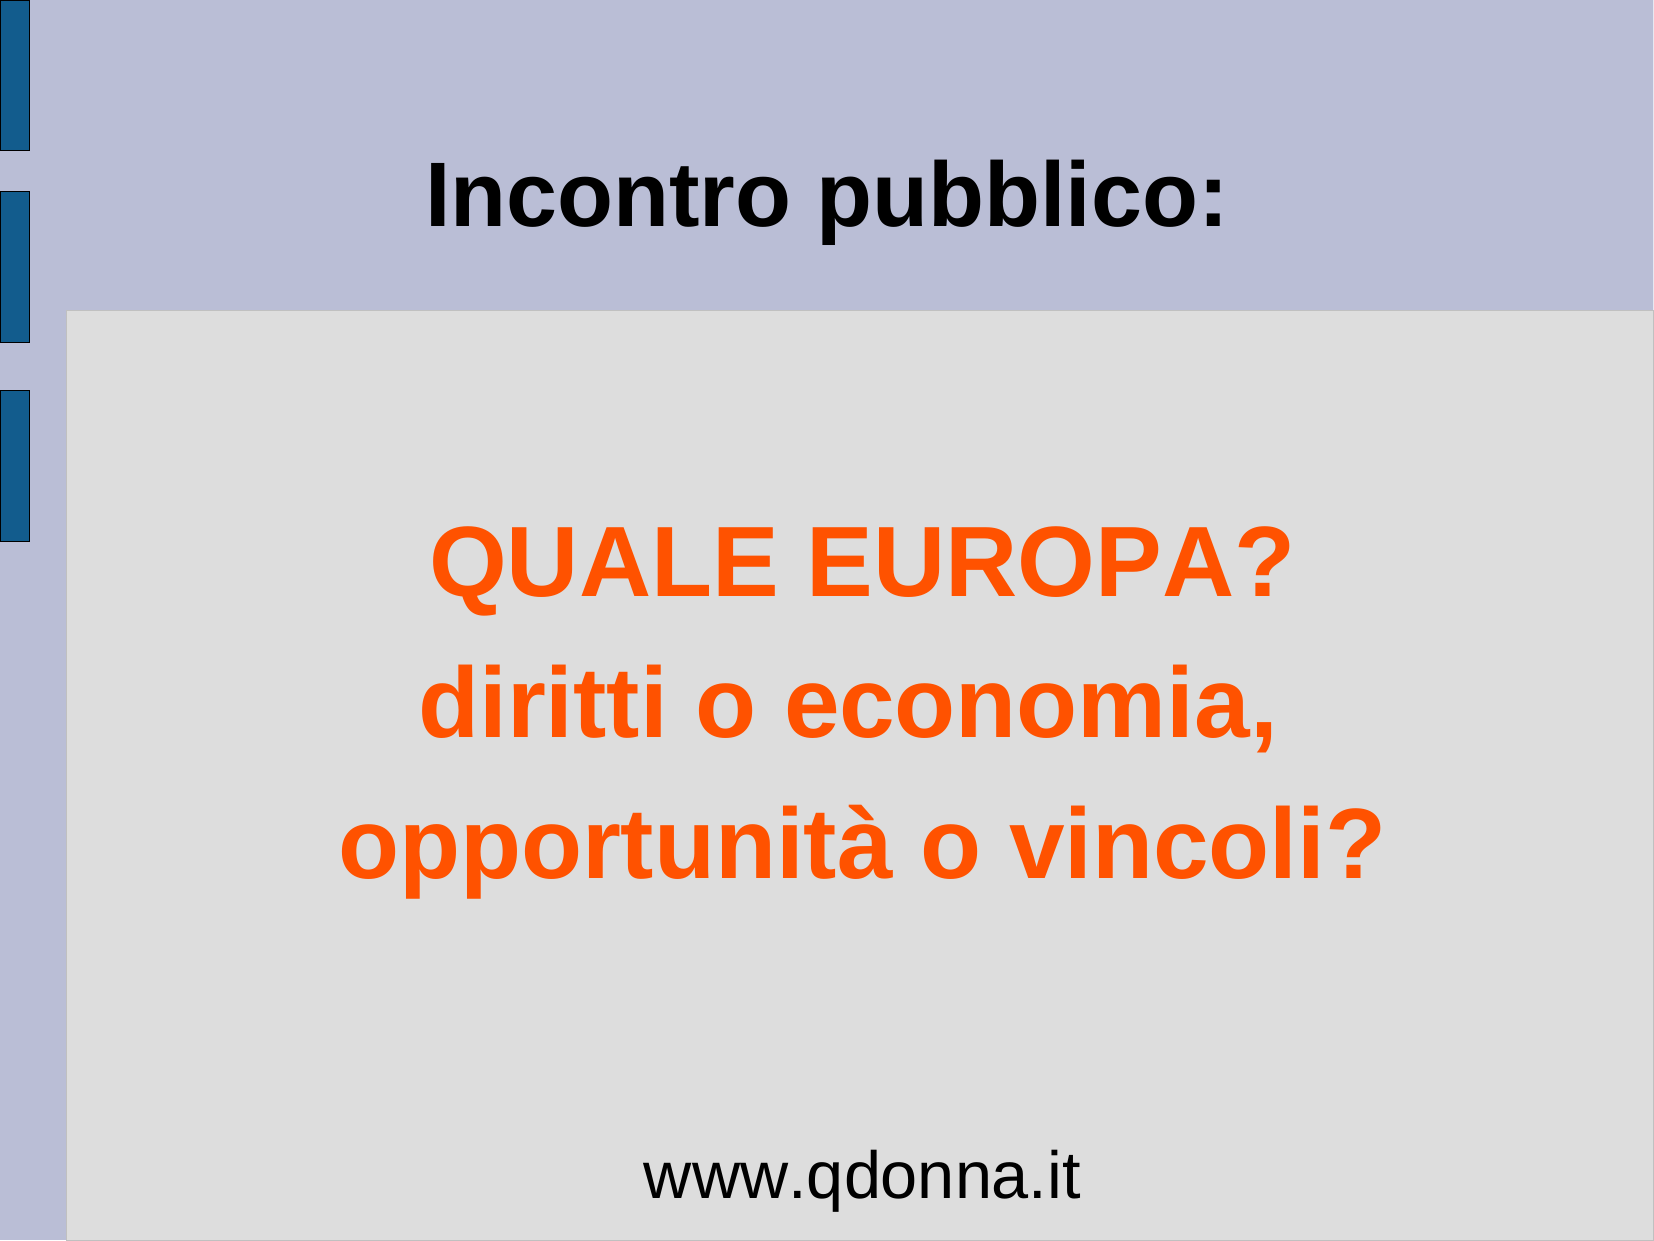

# Incontro pubblico:
QUALE EUROPA?
diritti o economia,
opportunità o vincoli?
www.qdonna.it